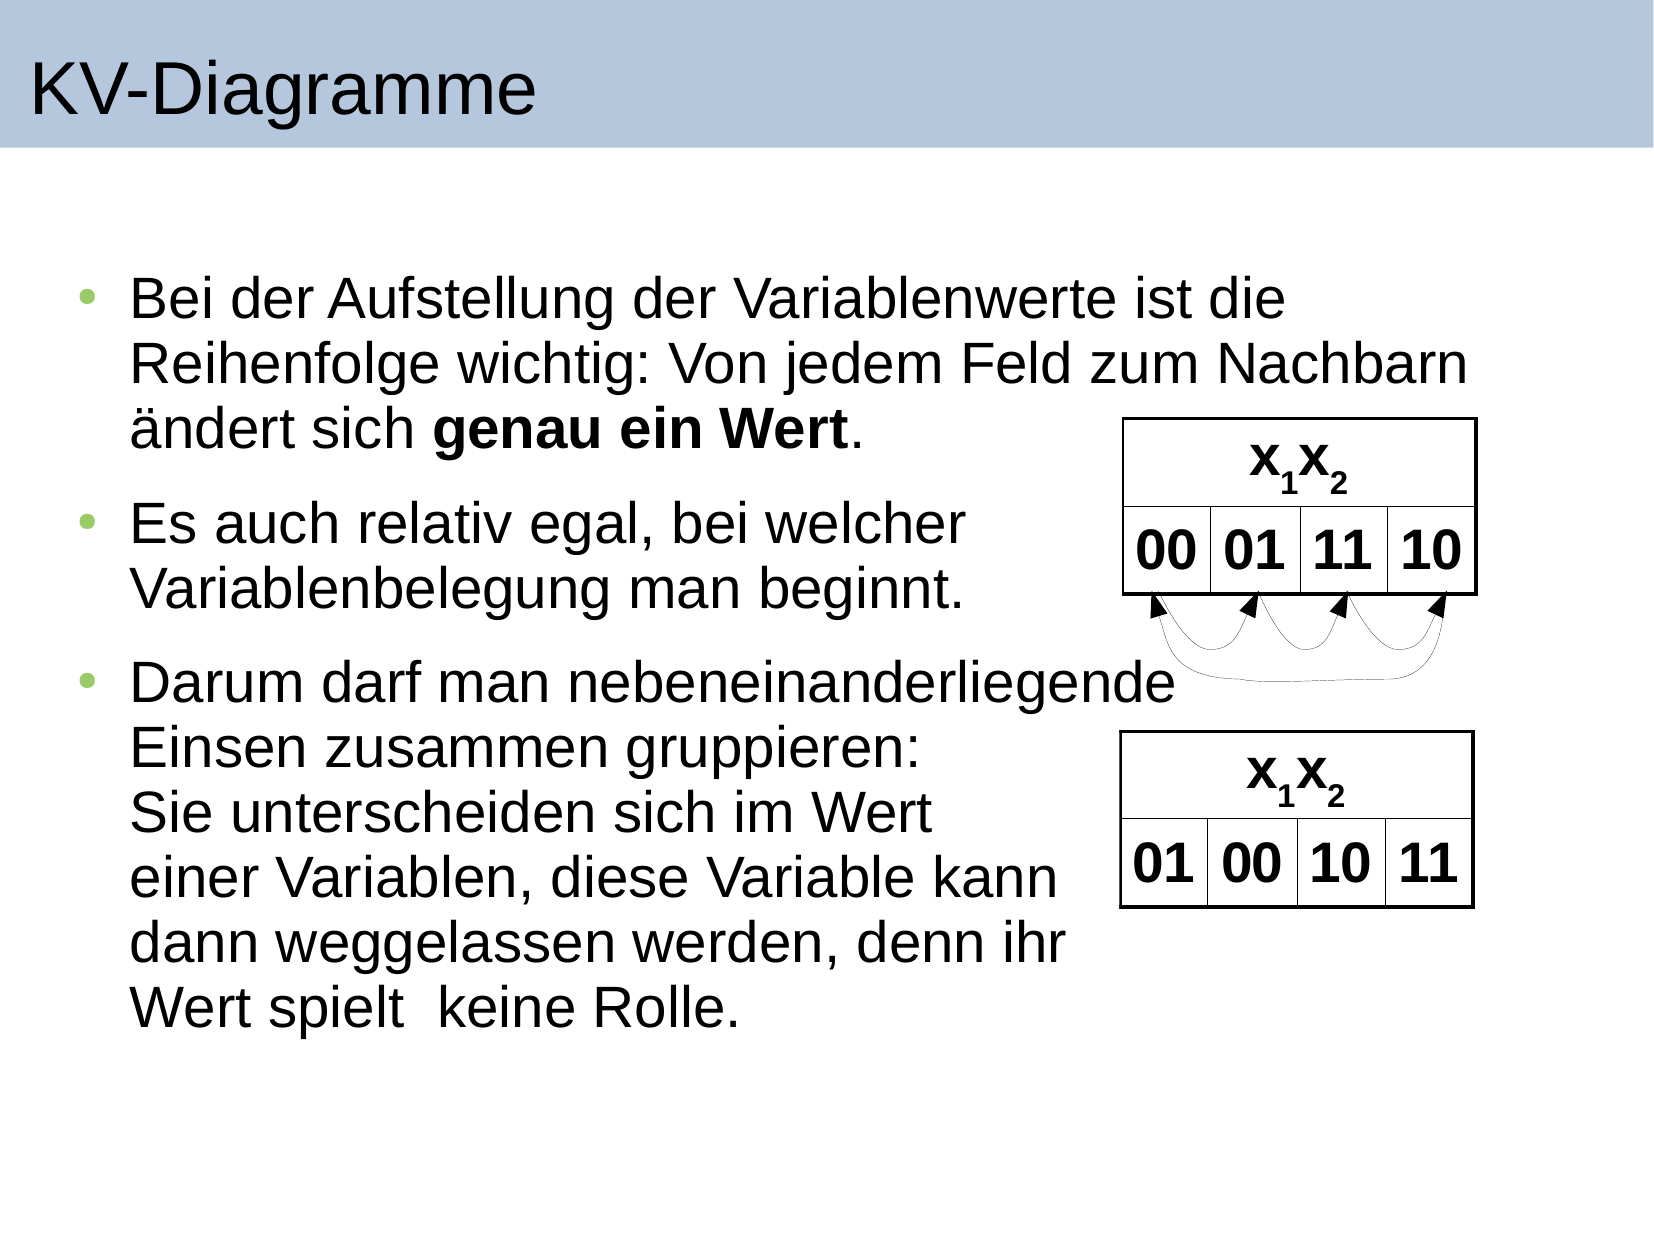

# KV-Diagramme
Bei der Aufstellung der Variablenwerte ist die Reihenfolge wichtig: Von jedem Feld zum Nachbarn
ändert sich genau ein Wert.
Es auch relativ egal, bei welcher
Variablenbelegung man beginnt.
Darum darf man nebeneinanderliegende
Einsen zusammen gruppieren:
Sie unterscheiden sich im Wert
einer Variablen, diese Variable kann
dann weggelassen werden, denn ihr
Wert spielt keine Rolle.